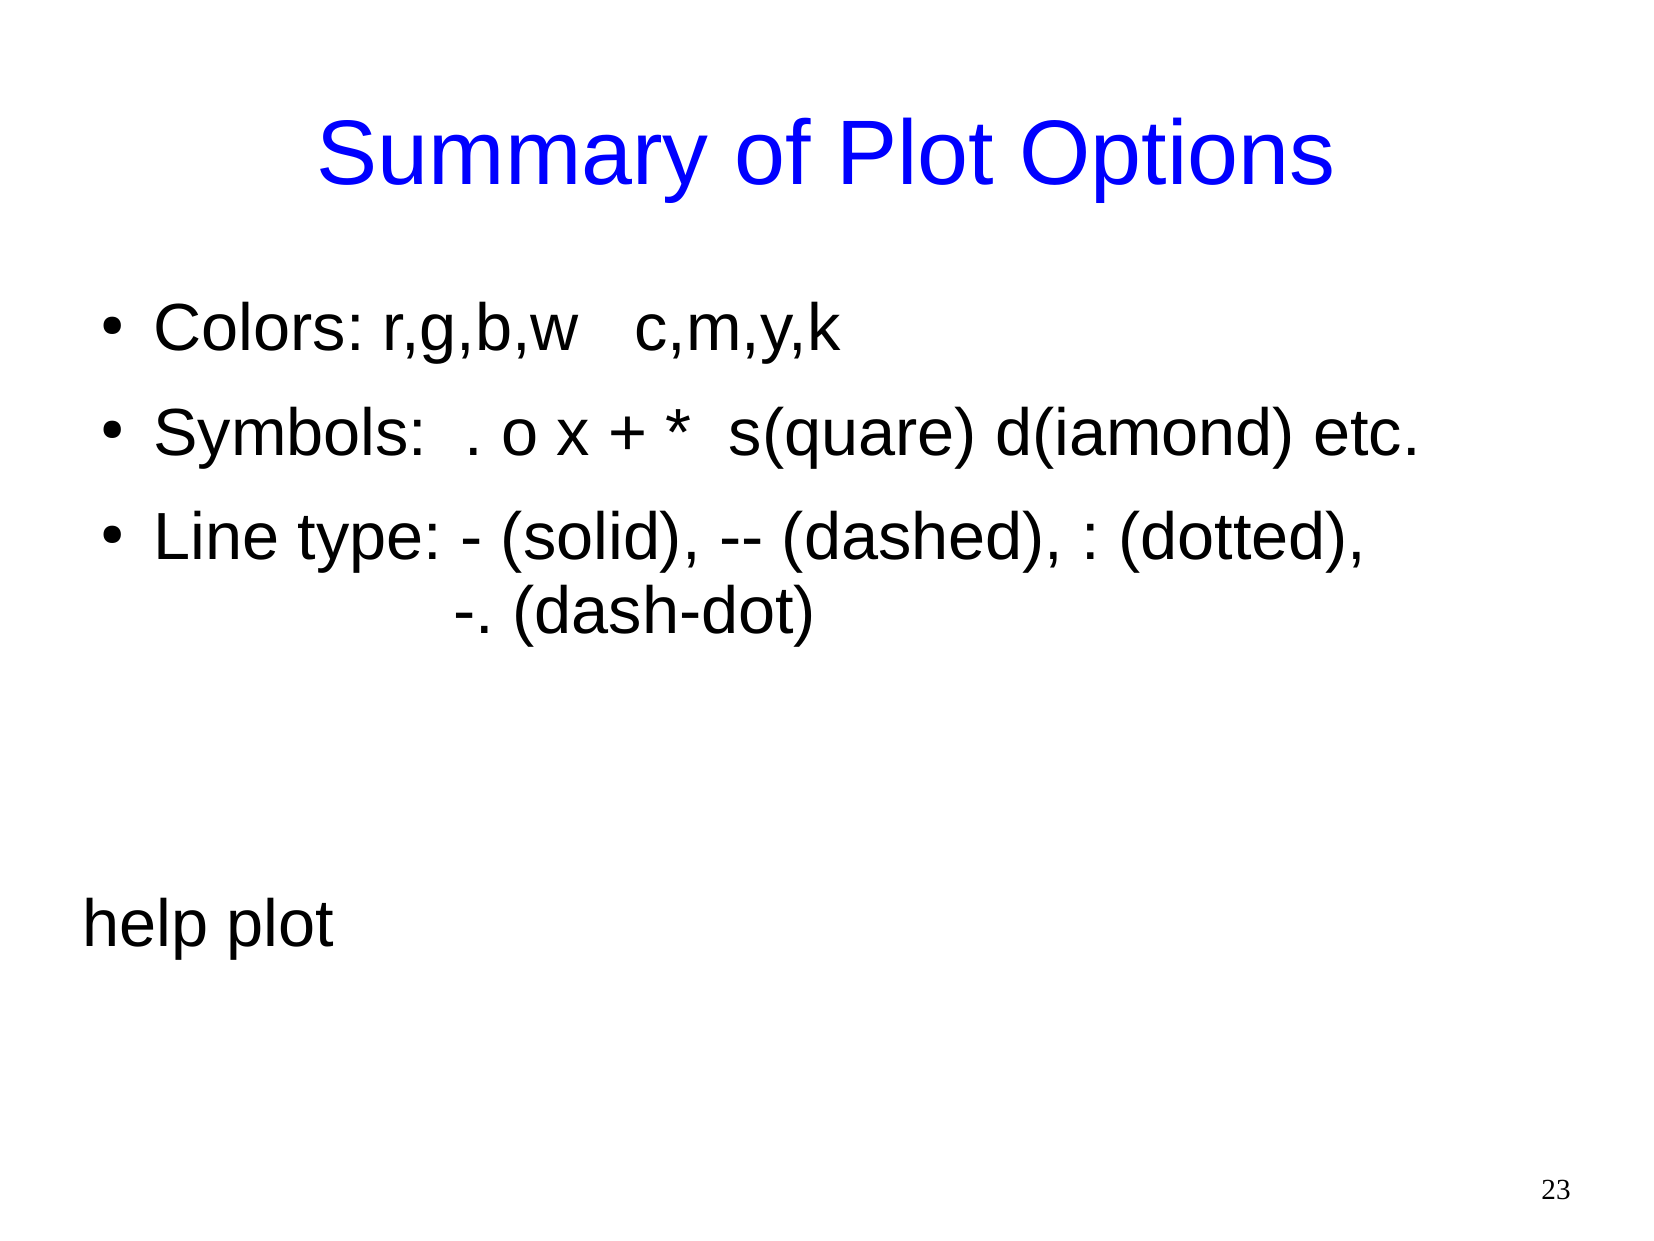

# Summary of Plot Options
Colors: r,g,b,w c,m,y,k
Symbols: . o x + * s(quare) d(iamond) etc.
Line type: - (solid), -- (dashed), : (dotted),
				-. (dash-dot)
help plot
23